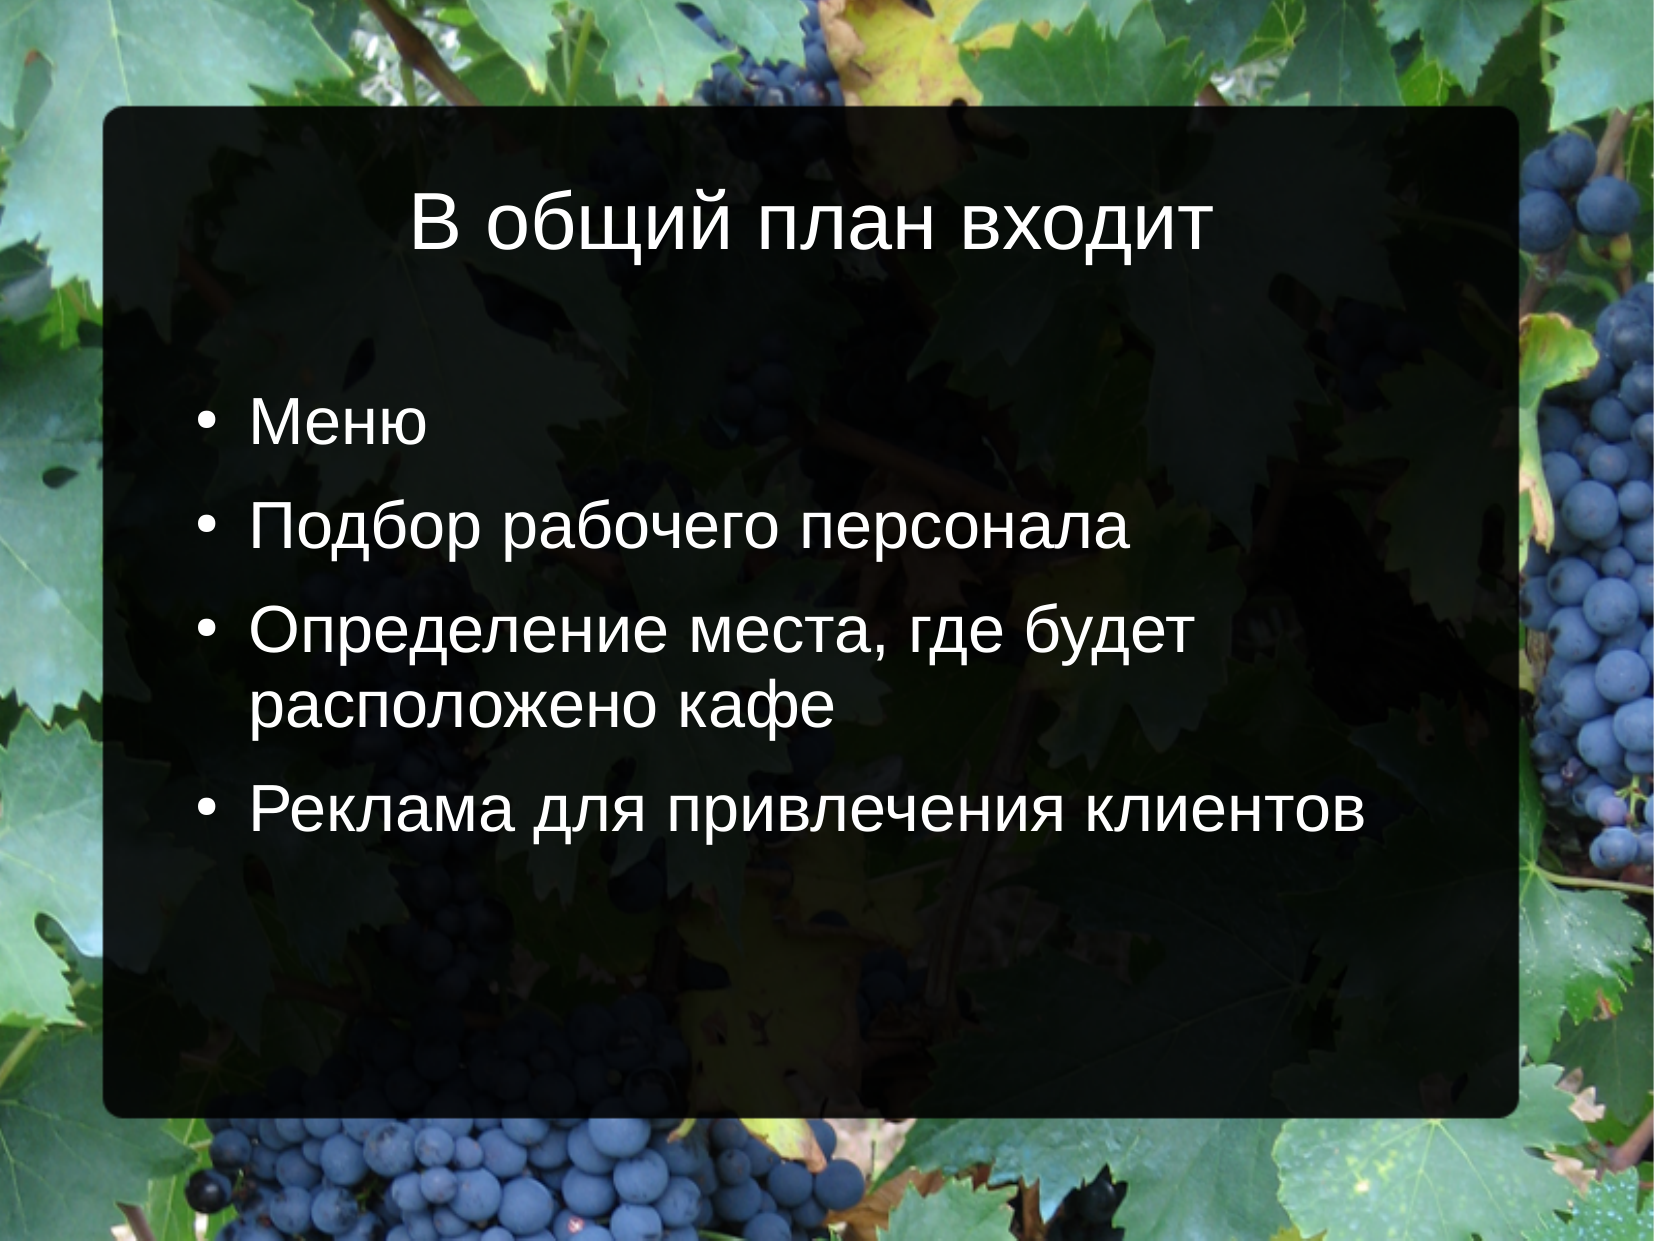

# В общий план входит
Меню
Подбор рабочего персонала
Определение места, где будет расположено кафе
Реклама для привлечения клиентов